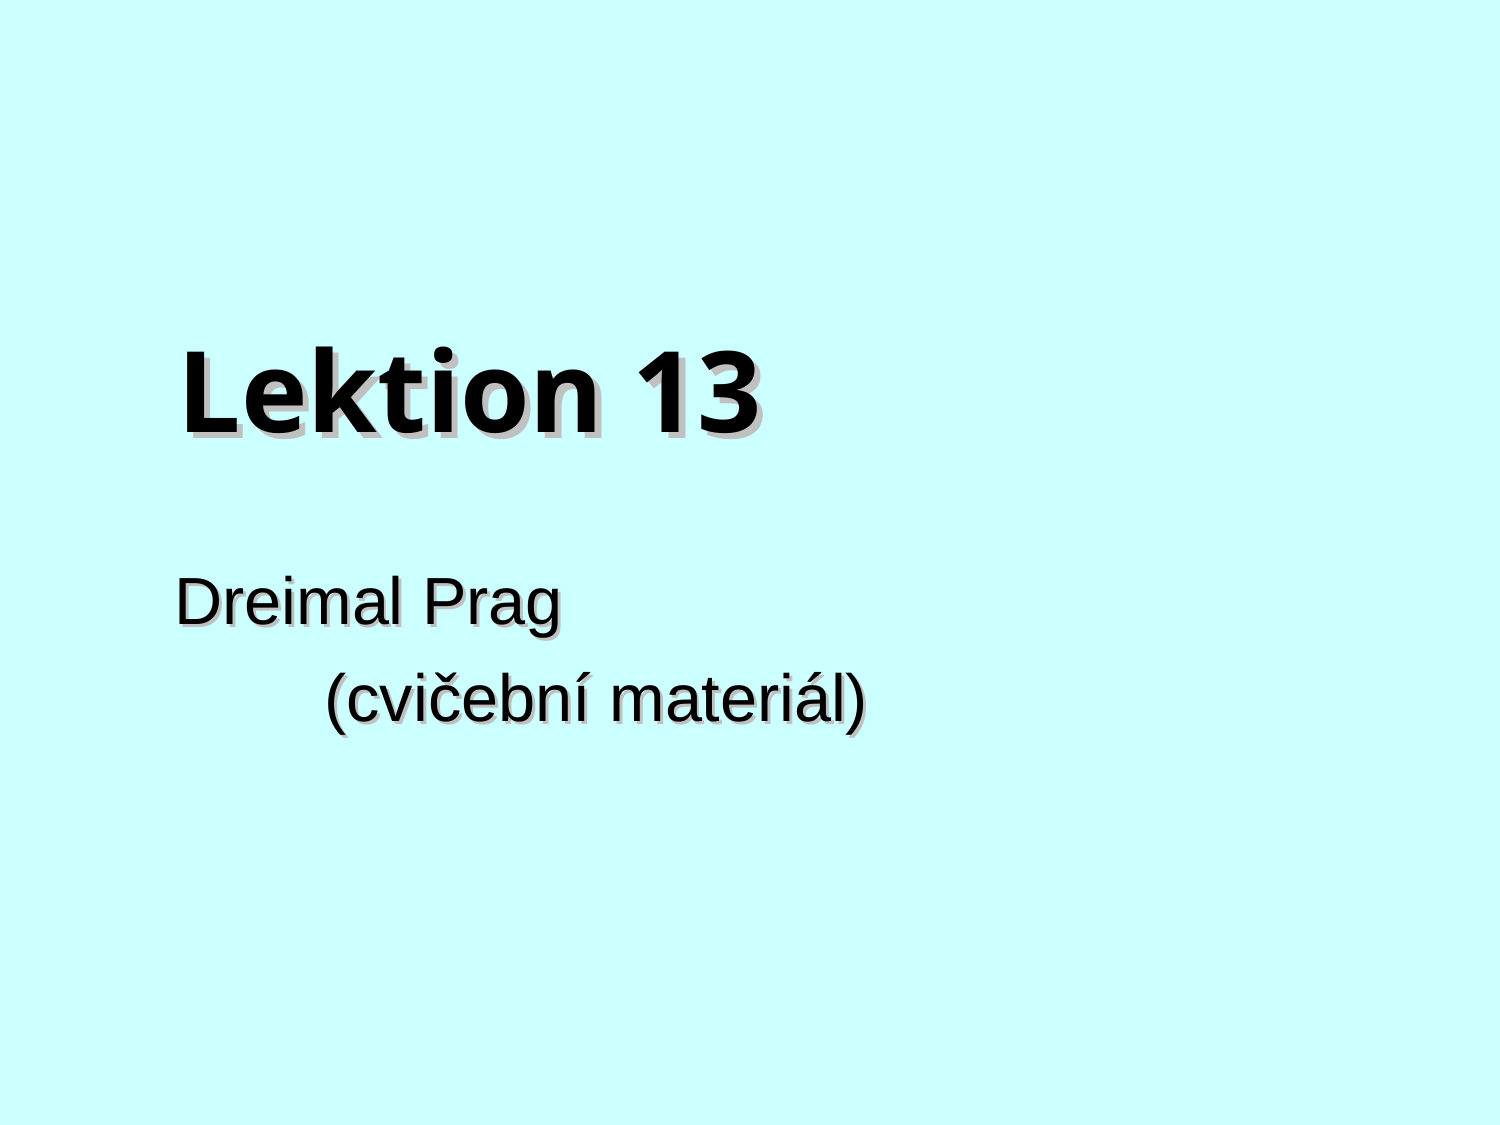

# Lektion 13
Dreimal Prag
	(cvičební materiál)